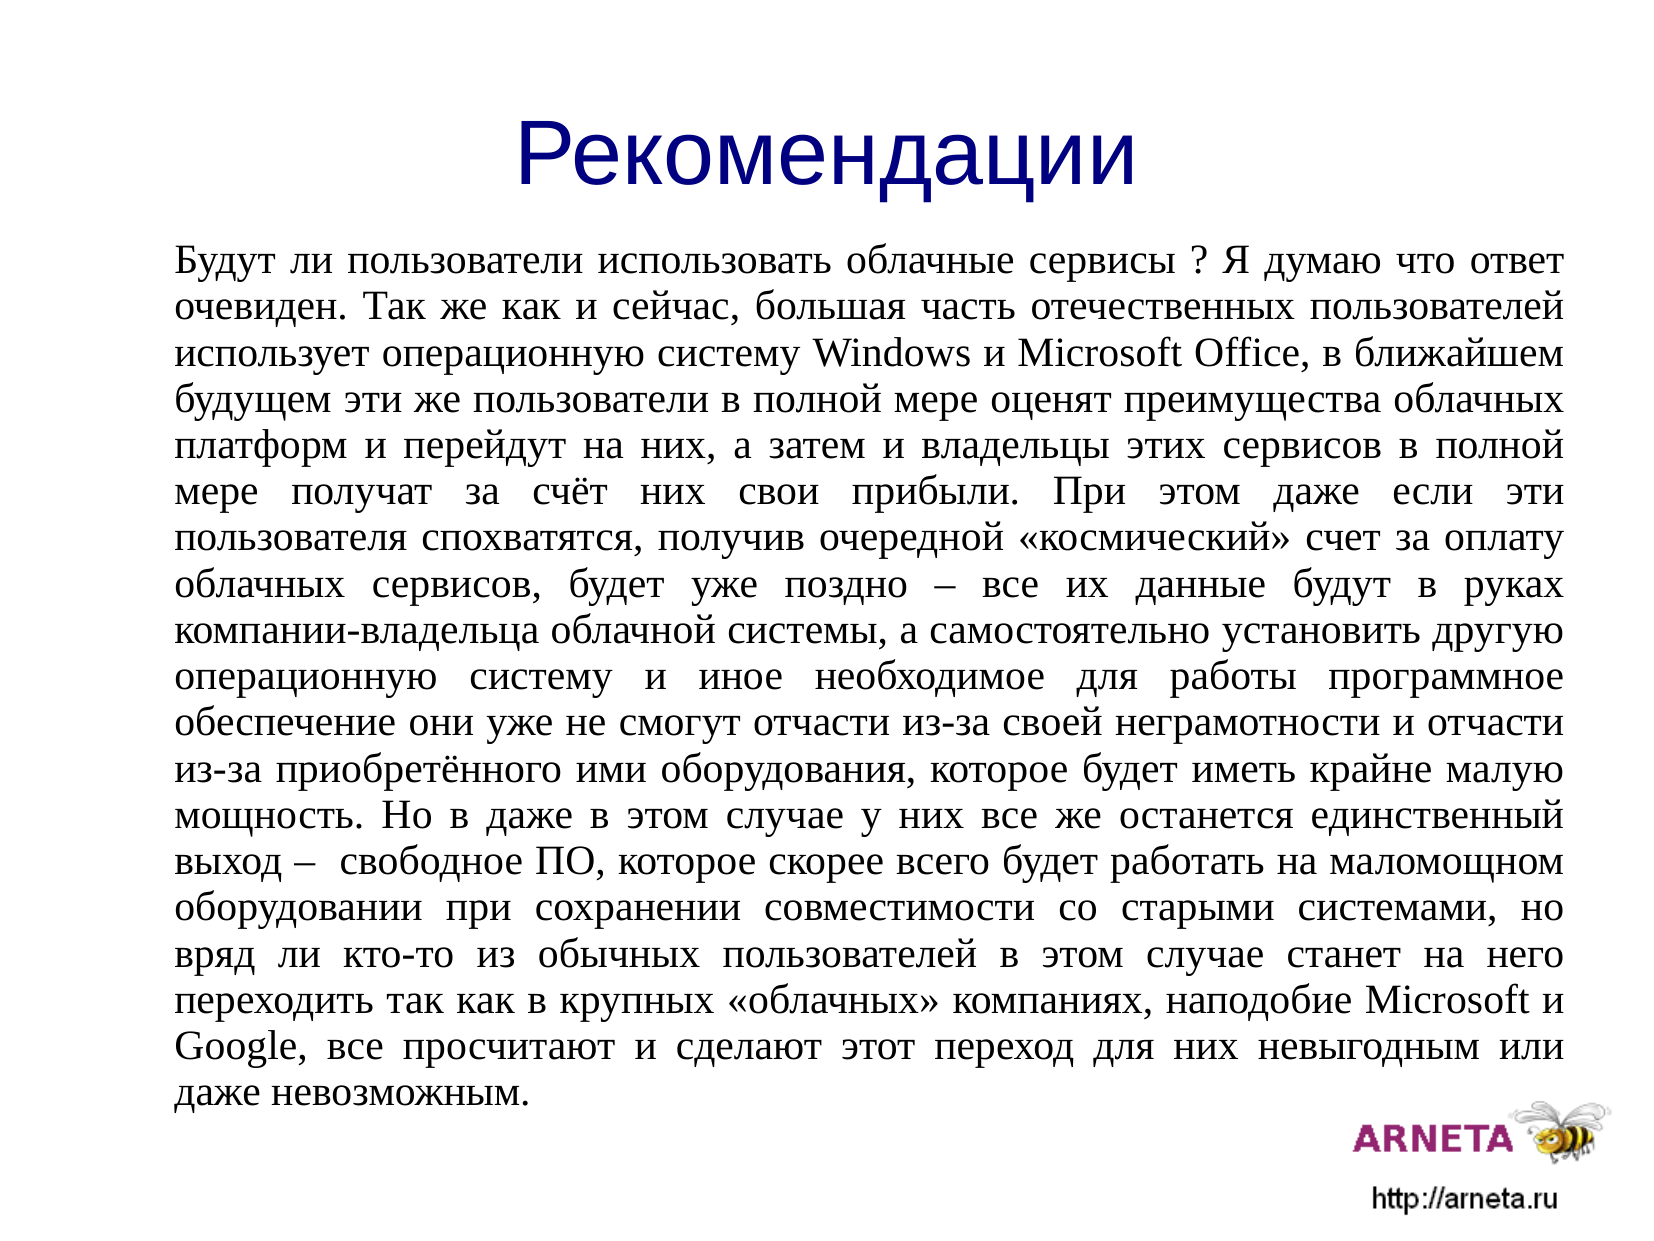

# Рекомендации
Будут ли пользователи использовать облачные сервисы ? Я думаю что ответ очевиден. Так же как и сейчас, большая часть отечественных пользователей использует операционную систему Windows и Microsoft Office, в ближайшем будущем эти же пользователи в полной мере оценят преимущества облачных платформ и перейдут на них, а затем и владельцы этих сервисов в полной мере получат за счёт них свои прибыли. При этом даже если эти пользователя спохватятся, получив очередной «космический» счет за оплату облачных сервисов, будет уже поздно – все их данные будут в руках компании-владельца облачной системы, а самостоятельно установить другую операционную систему и иное необходимое для работы программное обеспечение они уже не смогут отчасти из-за своей неграмотности и отчасти из-за приобретённого ими оборудования, которое будет иметь крайне малую мощность. Но в даже в этом случае у них все же останется единственный выход – свободное ПО, которое скорее всего будет работать на маломощном оборудовании при сохранении совместимости со старыми системами, но вряд ли кто-то из обычных пользователей в этом случае станет на него переходить так как в крупных «облачных» компаниях, наподобие Microsoft и Google, все просчитают и сделают этот переход для них невыгодным или даже невозможным.